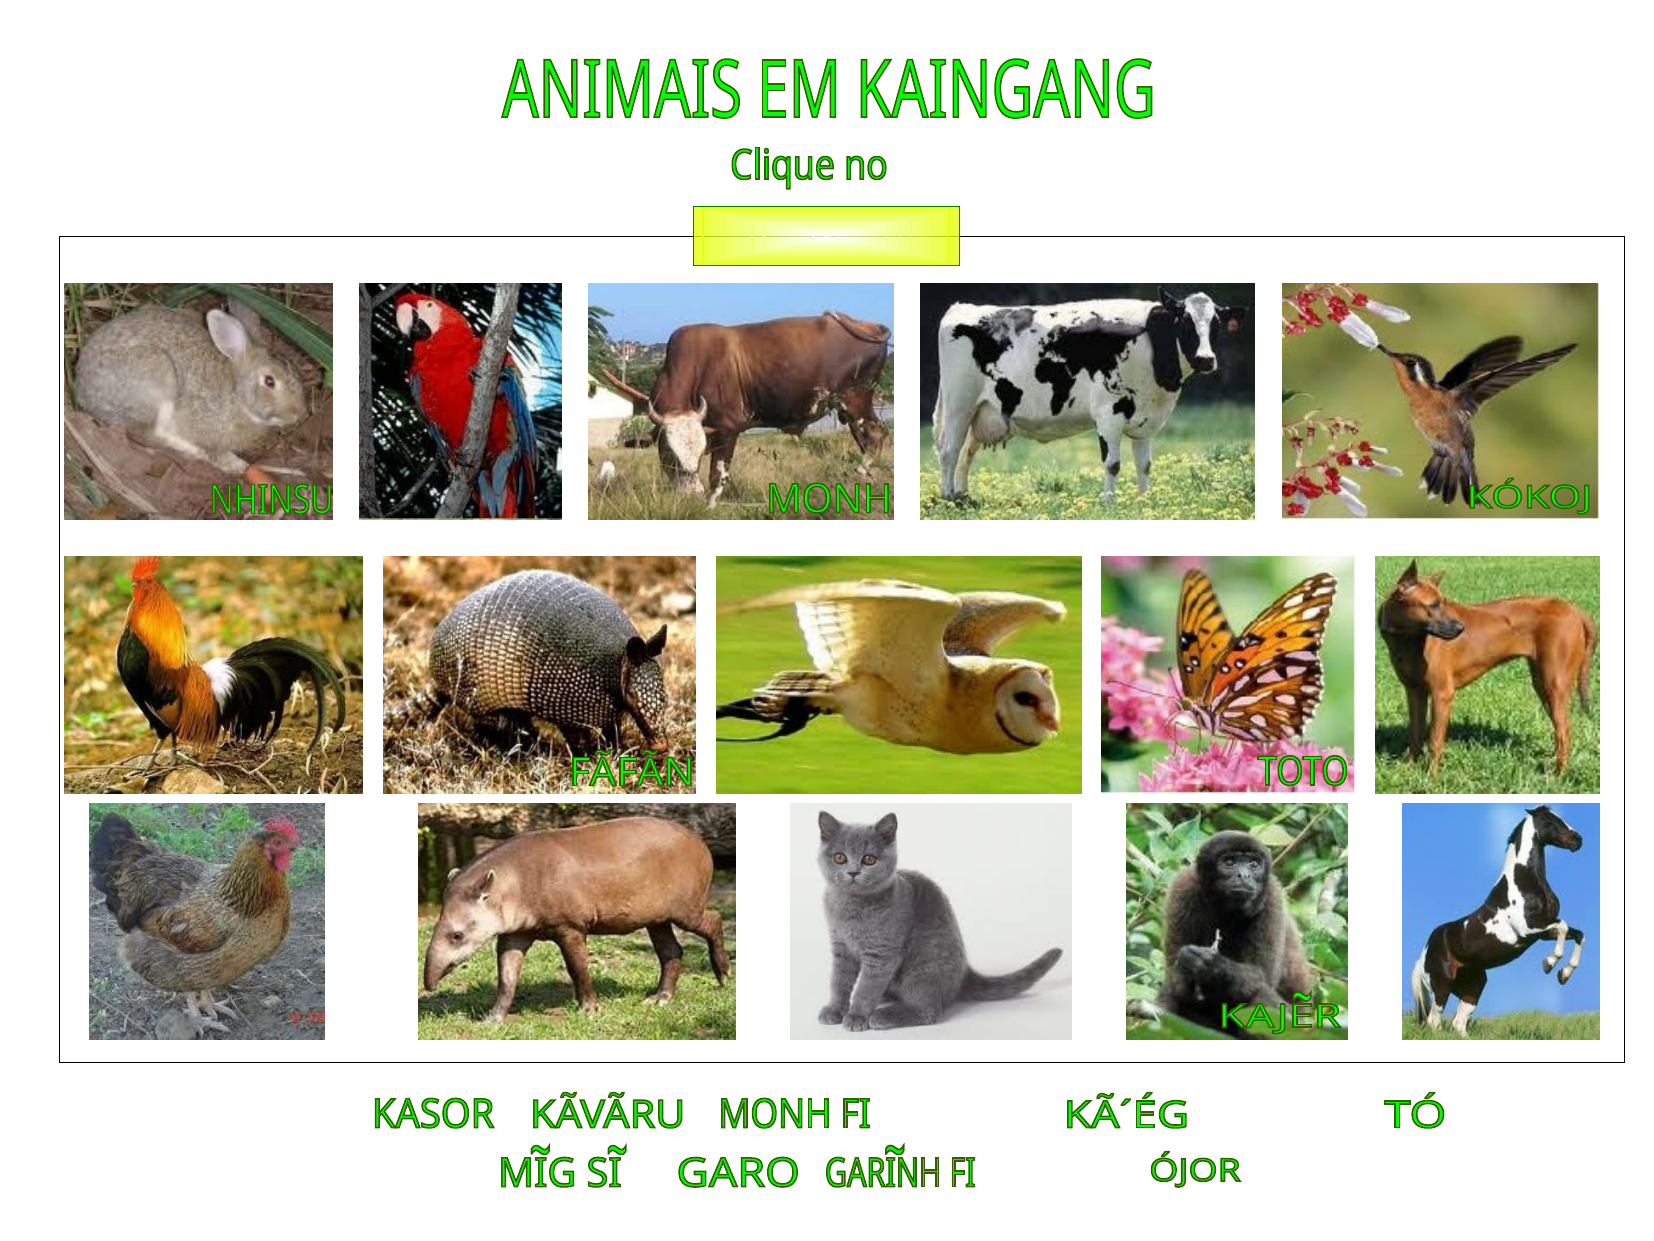

Clique no
KÓKOJ
MONH
NHINSU
FÃFÃN
TOTO
~
KAJER
KÃVÃRU
KÃ´ÉG
TÓ
KASOR
MONH FI
~
~
~
~
ÓJOR
MIG SI
GARO
GARINH FI